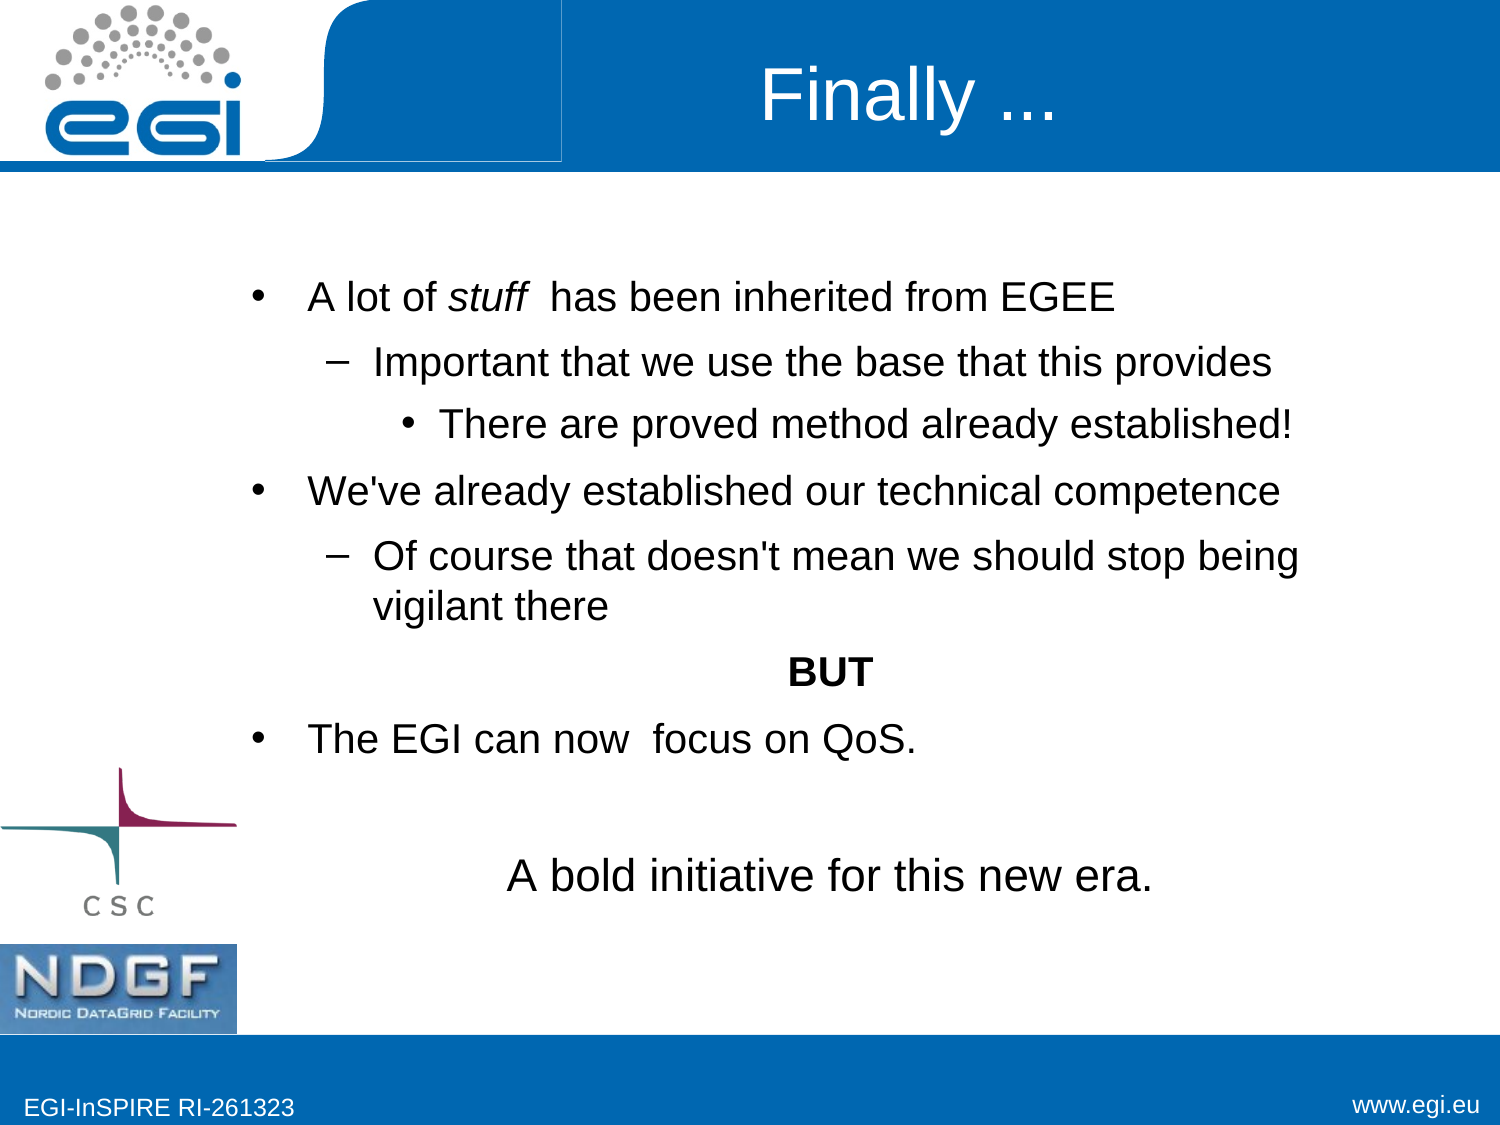

# Finally ...
A lot of stuff has been inherited from EGEE
Important that we use the base that this provides
There are proved method already established!
We've already established our technical competence
Of course that doesn't mean we should stop being vigilant there
BUT
The EGI can now focus on QoS.
A bold initiative for this new era.